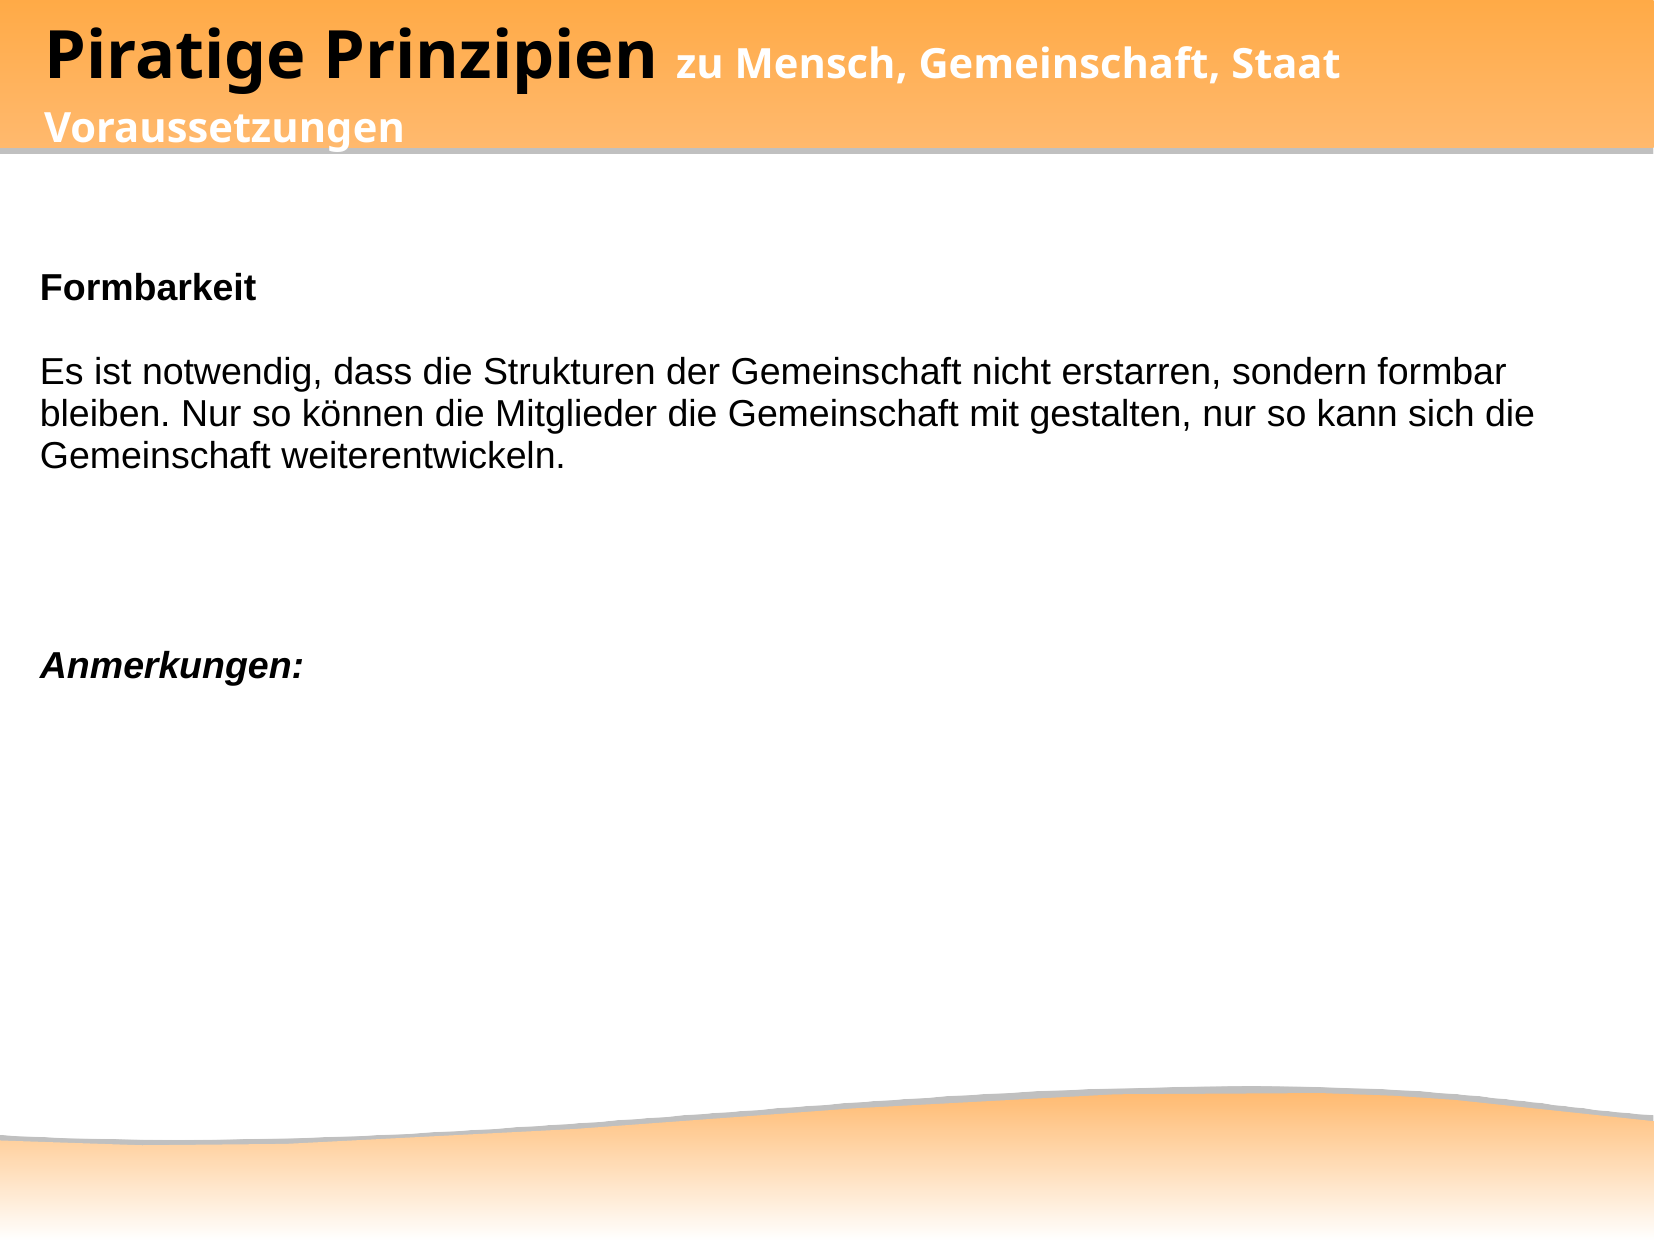

Piratige Prinzipien zu Mensch, Gemeinschaft, Staat
Voraussetzungen
Formbarkeit
Es ist notwendig, dass die Strukturen der Gemeinschaft nicht erstarren, sondern formbar bleiben. Nur so können die Mitglieder die Gemeinschaft mit gestalten, nur so kann sich die Gemeinschaft weiterentwickeln.
Anmerkungen: